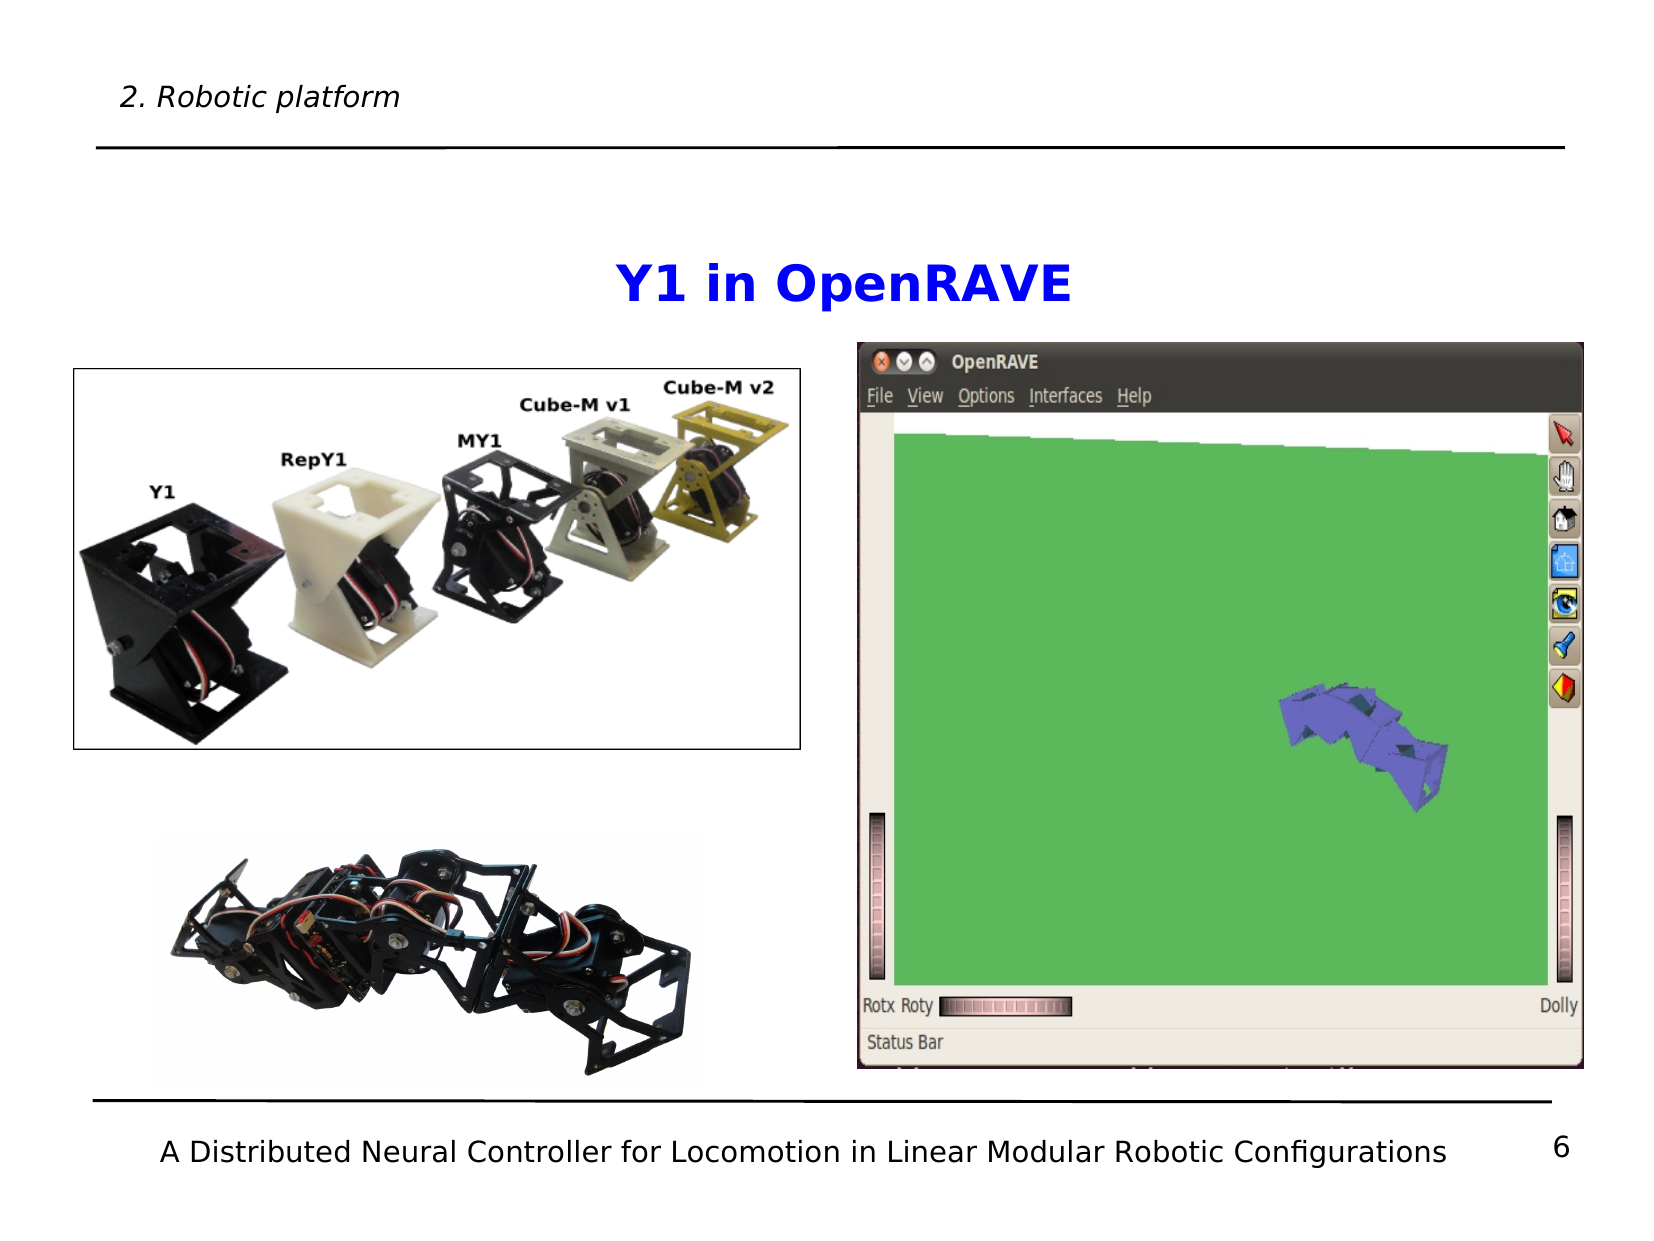

2. Robotic platform
Y1 in OpenRAVE
A Distributed Neural Controller for Locomotion in Linear Modular Robotic Configurations
6